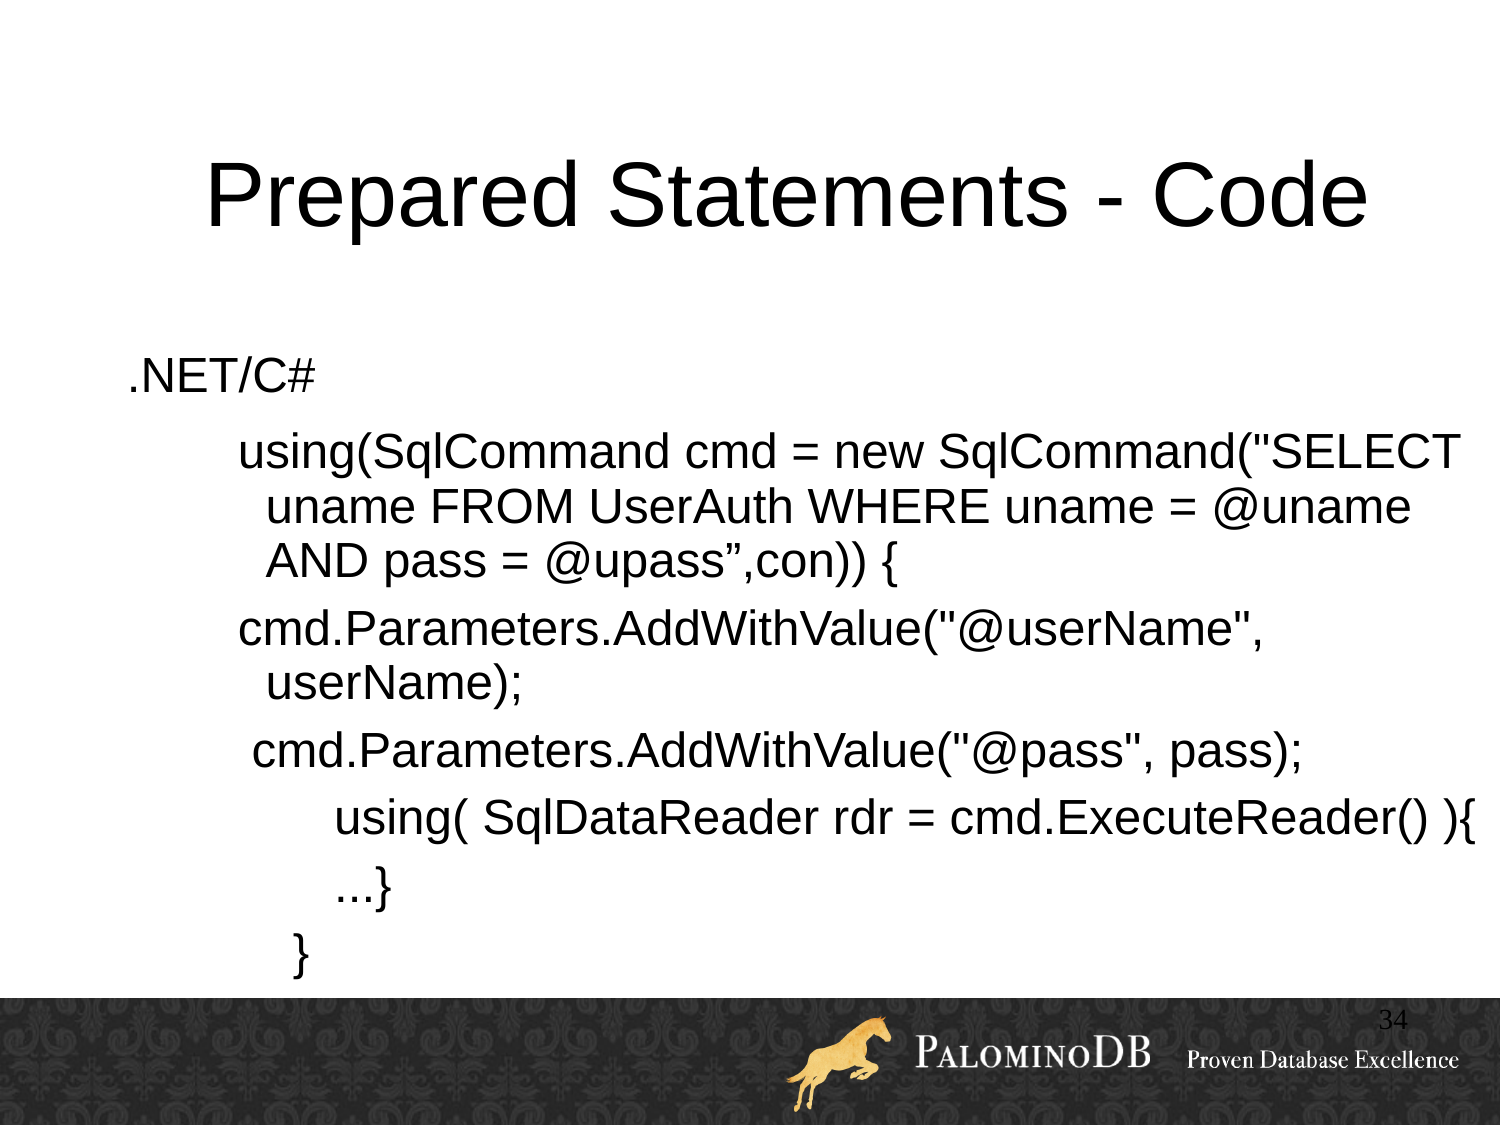

# Prepared Statements - Code
.NET/C#
using(SqlCommand cmd = new SqlCommand("SELECT uname FROM UserAuth WHERE uname = @uname AND pass = @upass”,con)) {
cmd.Parameters.AddWithValue("@userName", userName);
 cmd.Parameters.AddWithValue("@pass", pass);
 using( SqlDataReader rdr = cmd.ExecuteReader() ){
 ...}
 }